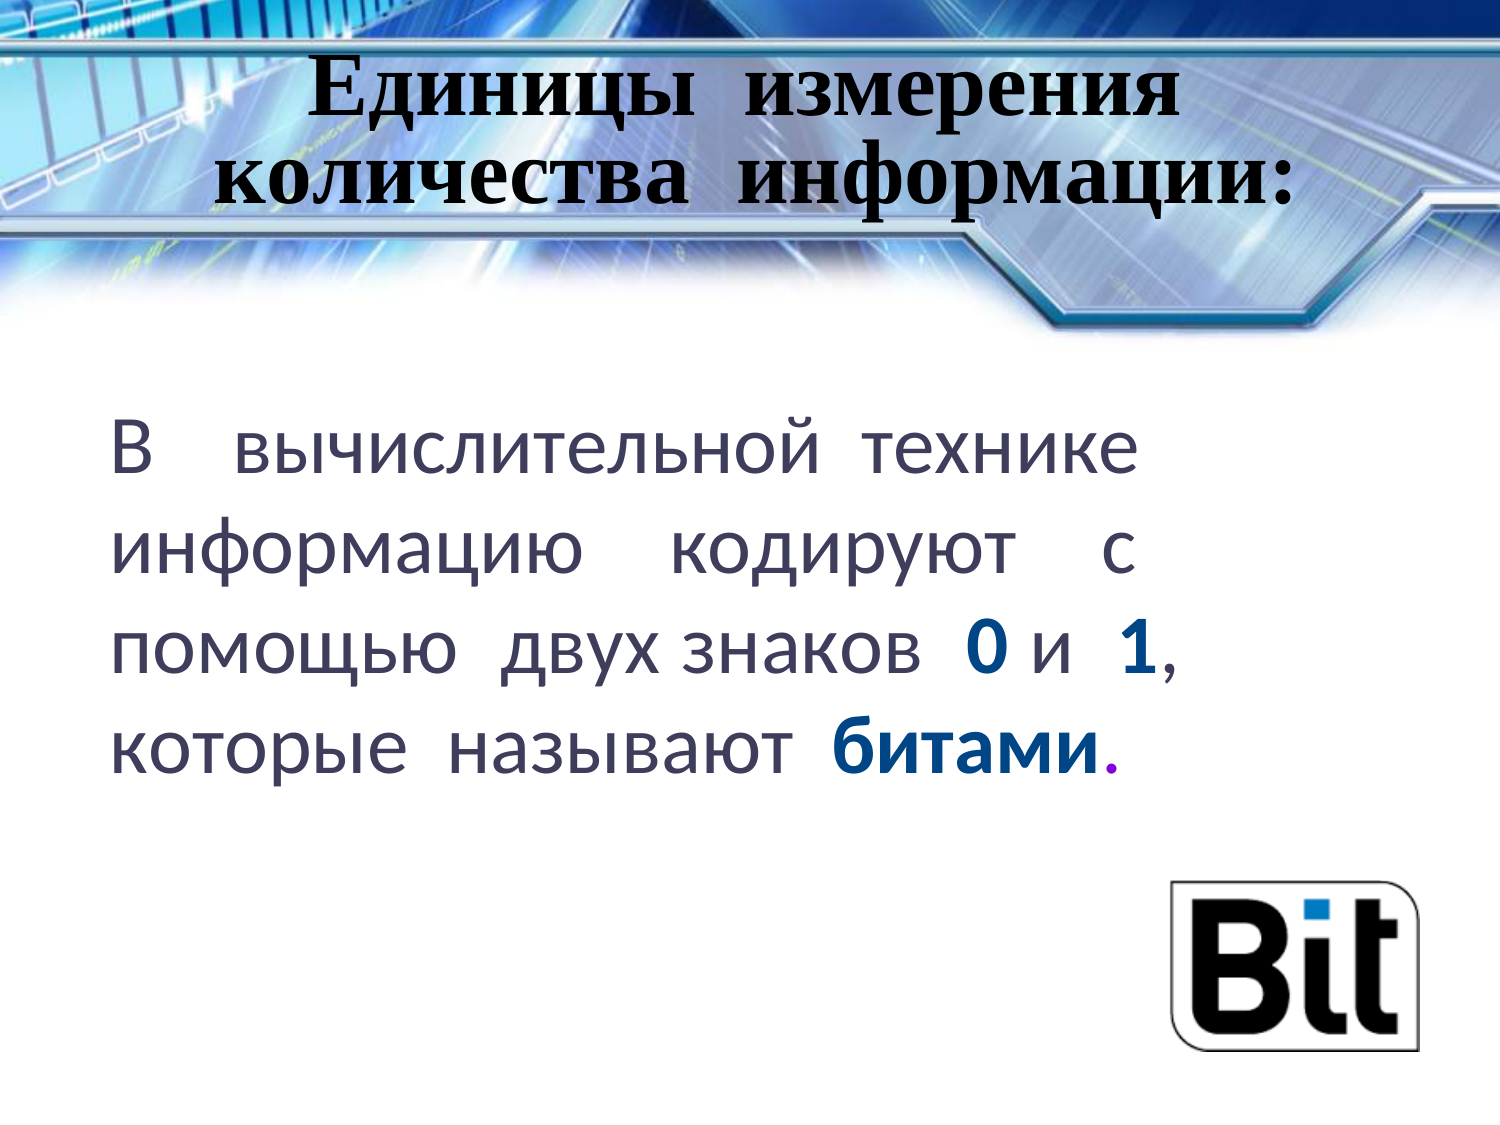

# Единицы измерения количества информации:
В вычислительной технике информацию кодируют с помощью двух знаков 0 и 1, которые называют битами.